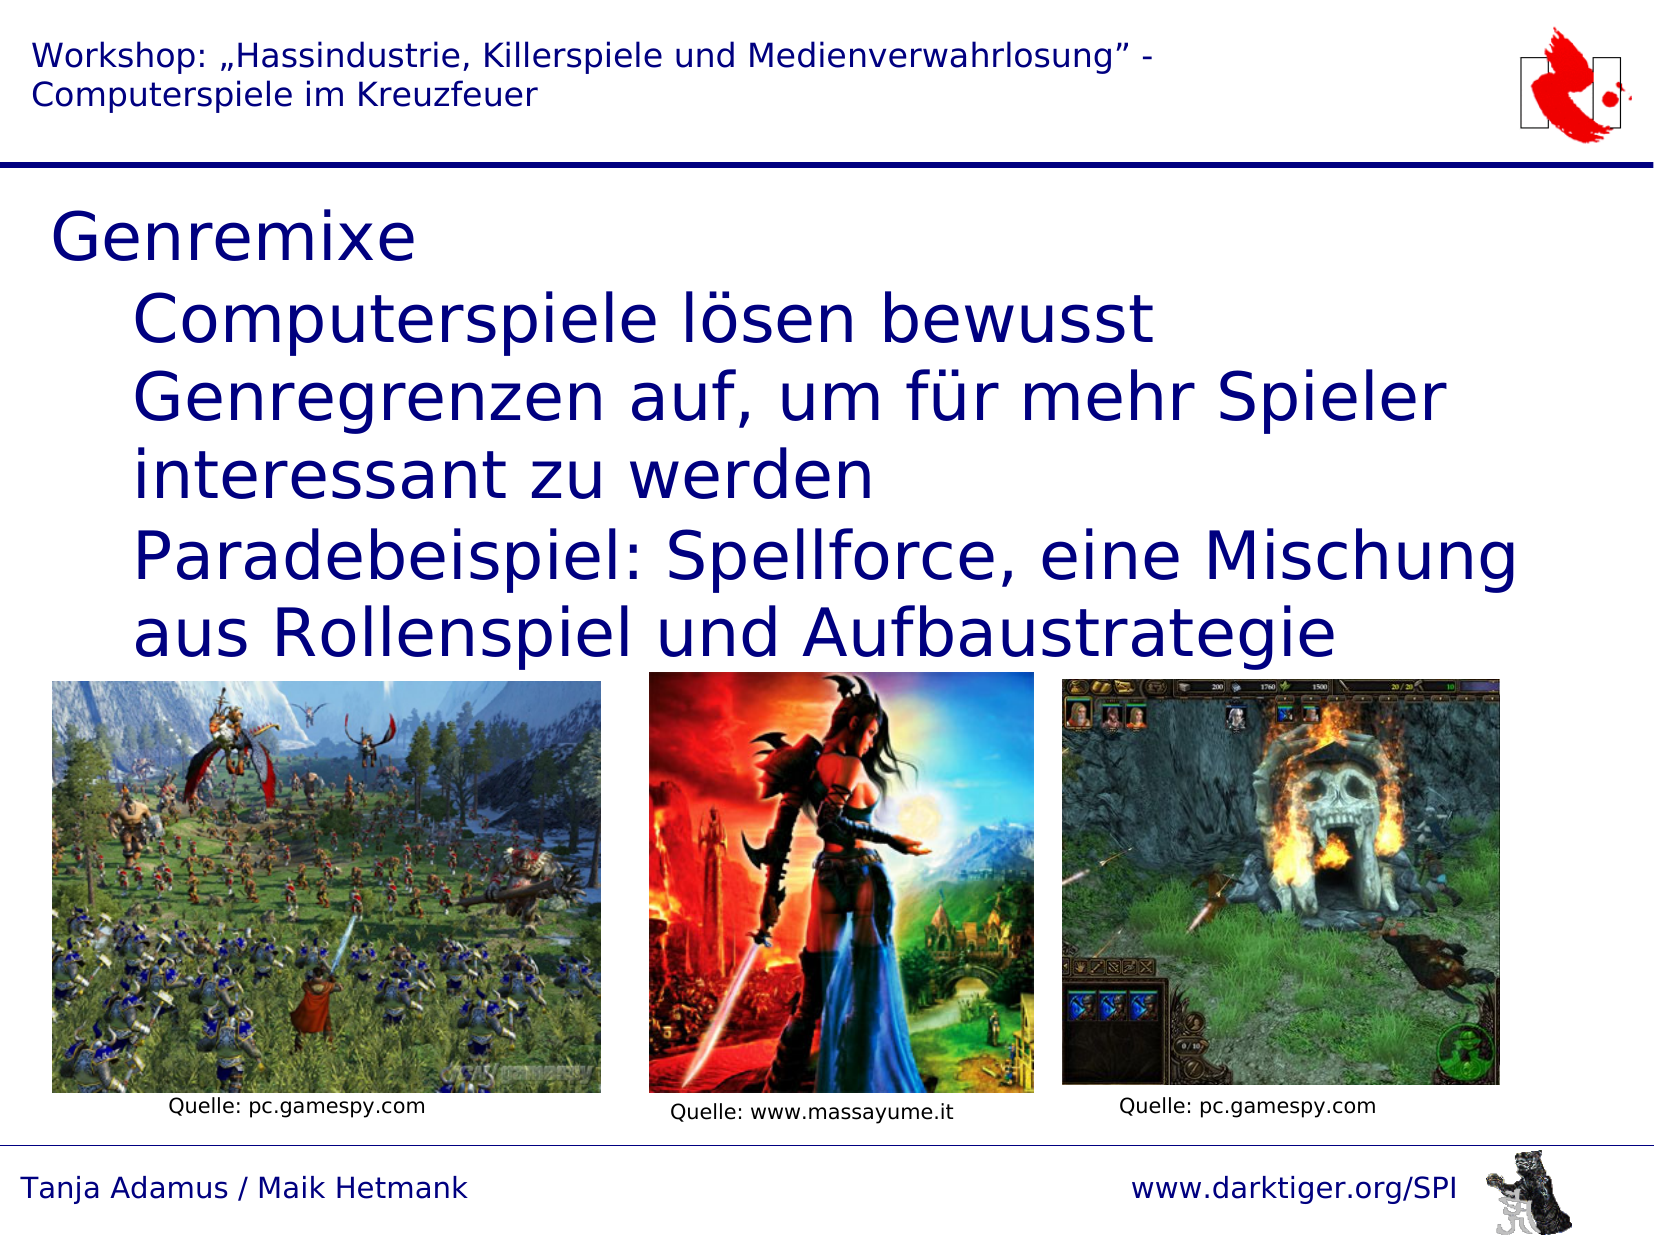

Workshop: „Hassindustrie, Killerspiele und Medienverwahrlosung” - Computerspiele im Kreuzfeuer
Genremixe
Computerspiele lösen bewusst Genregrenzen auf, um für mehr Spieler interessant zu werden
Paradebeispiel: Spellforce, eine Mischung aus Rollenspiel und Aufbaustrategie
Quelle: pc.gamespy.com
Quelle: pc.gamespy.com
Quelle: www.massayume.it